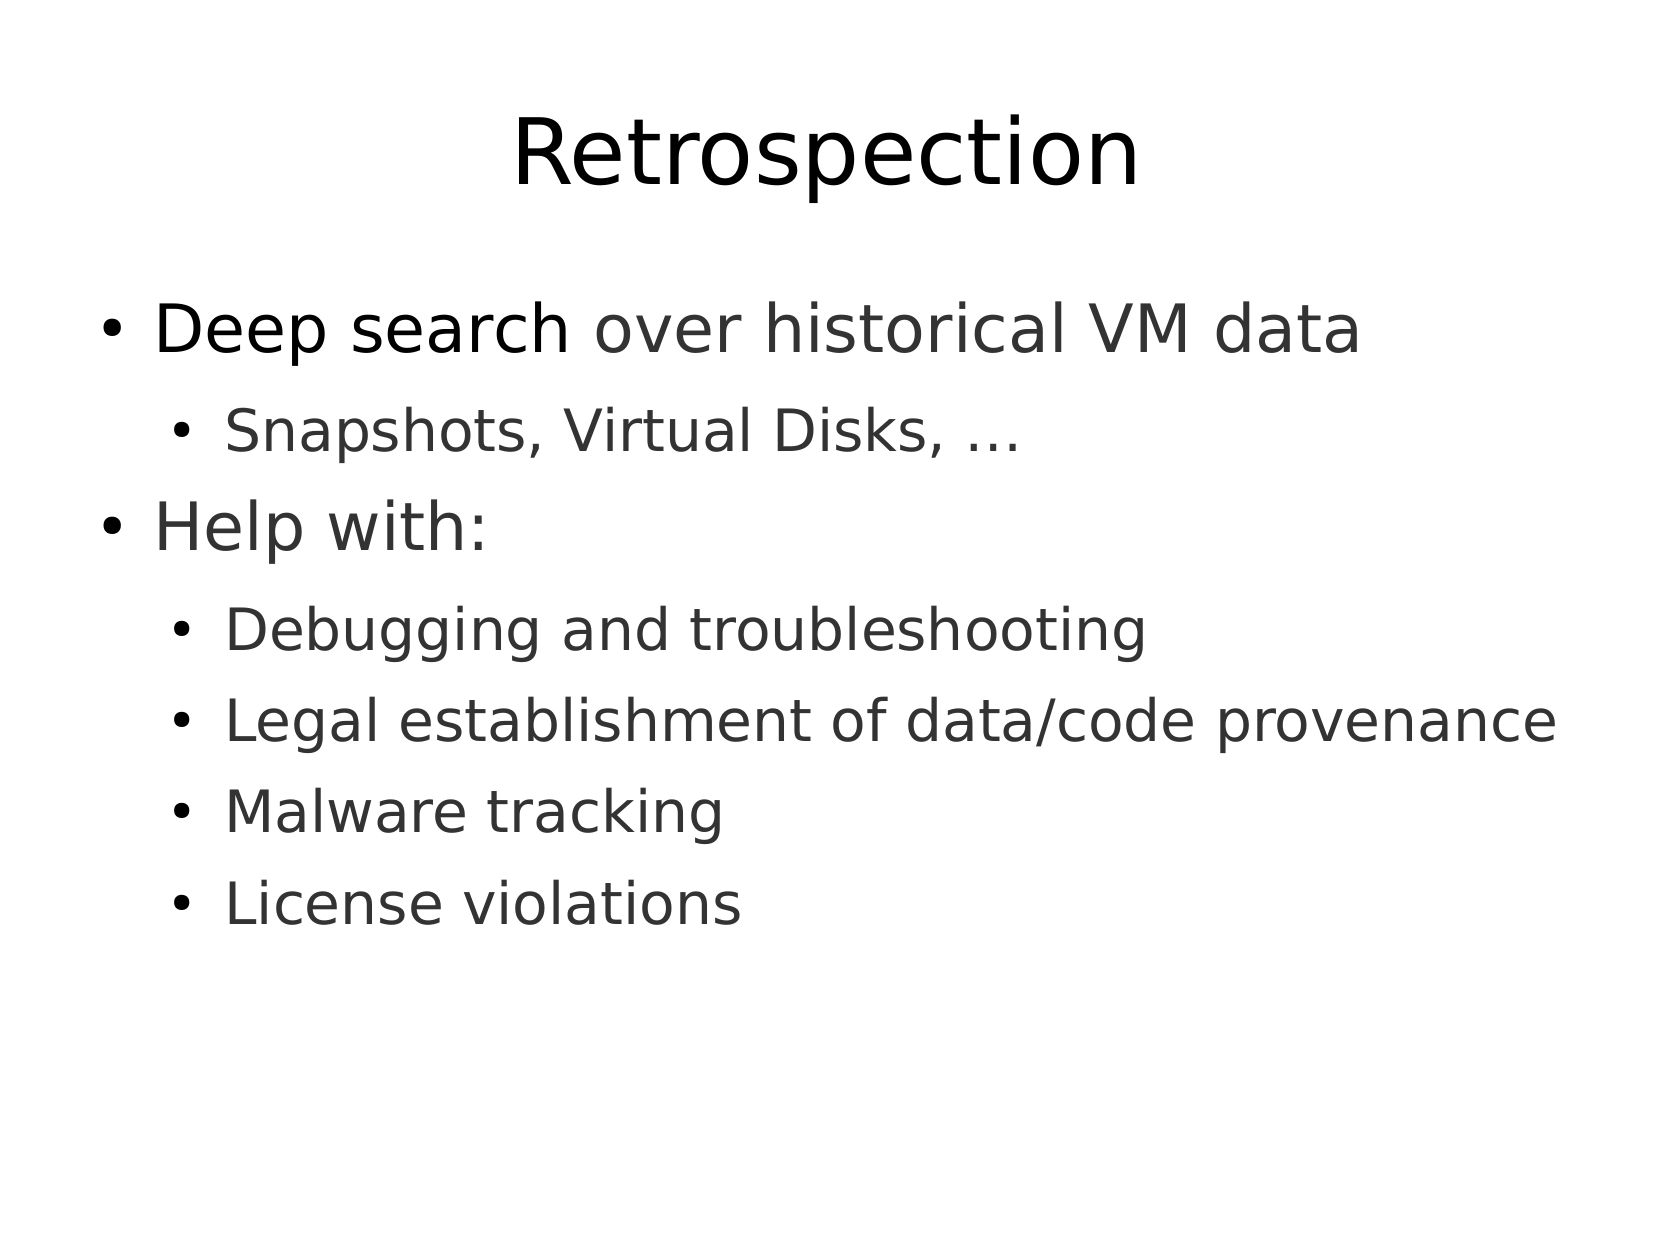

# Retrospection
Deep search over historical VM data
Snapshots, Virtual Disks, …
Help with:
Debugging and troubleshooting
Legal establishment of data/code provenance
Malware tracking
License violations